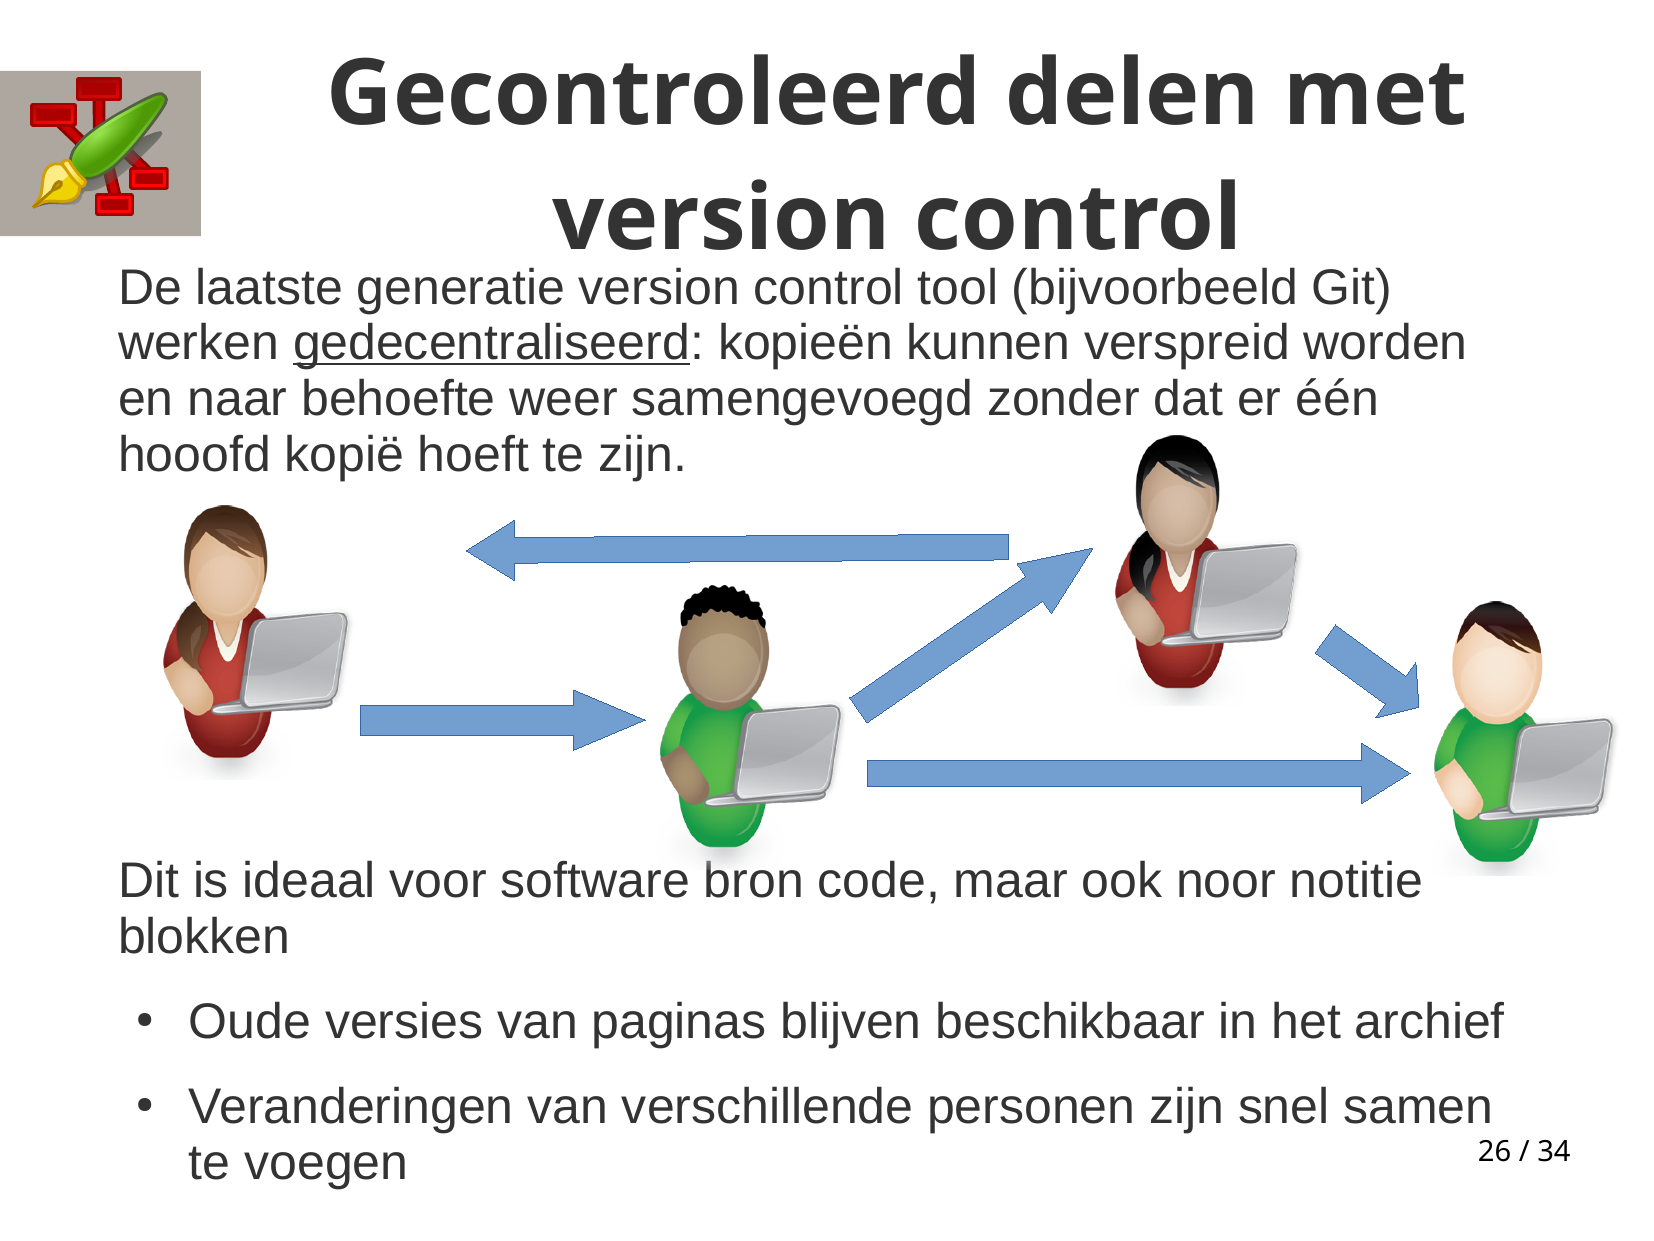

# Gecontroleerd delen met version control
De laatste generatie version control tool (bijvoorbeeld Git) werken gedecentraliseerd: kopieën kunnen verspreid worden en naar behoefte weer samengevoegd zonder dat er één hooofd kopië hoeft te zijn.
Dit is ideaal voor software bron code, maar ook noor notitie blokken
Oude versies van paginas blijven beschikbaar in het archief
Veranderingen van verschillende personen zijn snel samen te voegen
26